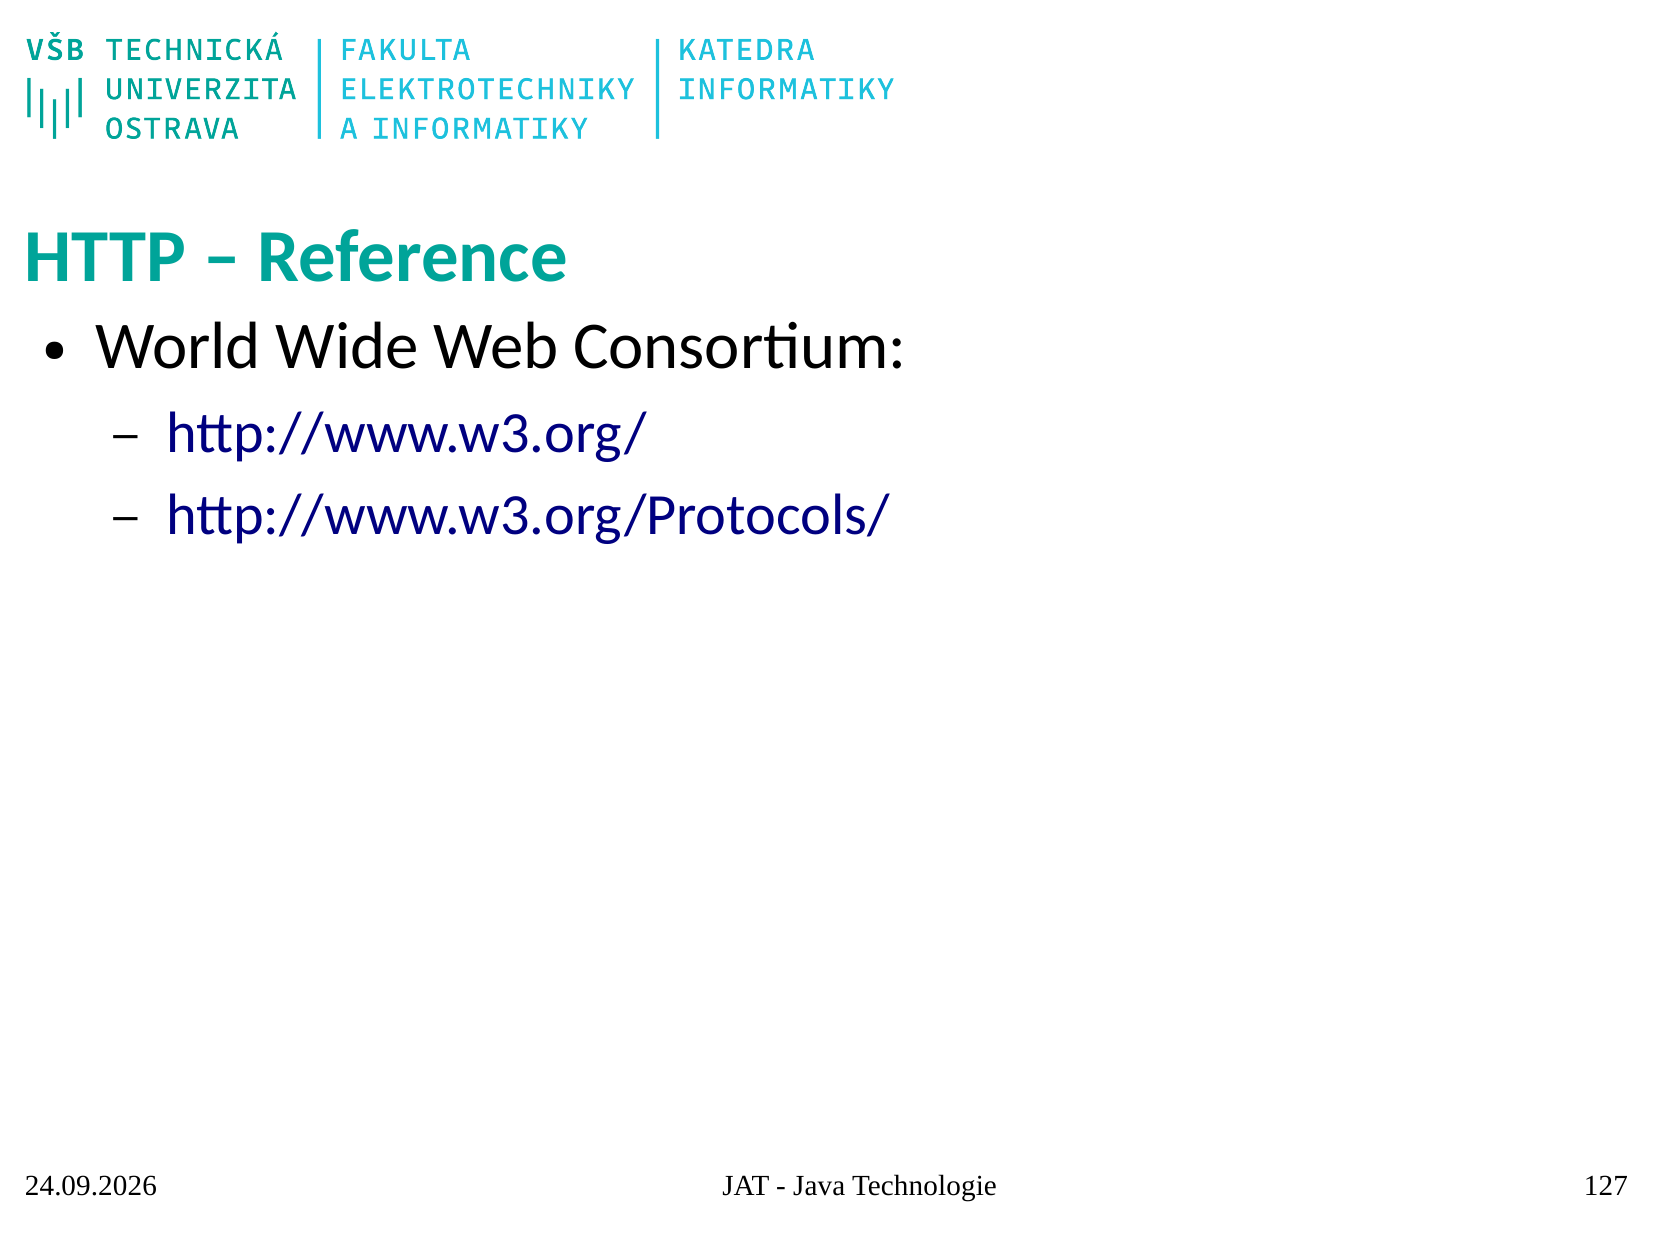

HTTP – Reference
# World Wide Web Consortium:
http://www.w3.org/
http://www.w3.org/Protocols/
JAT - Java Technologie
127